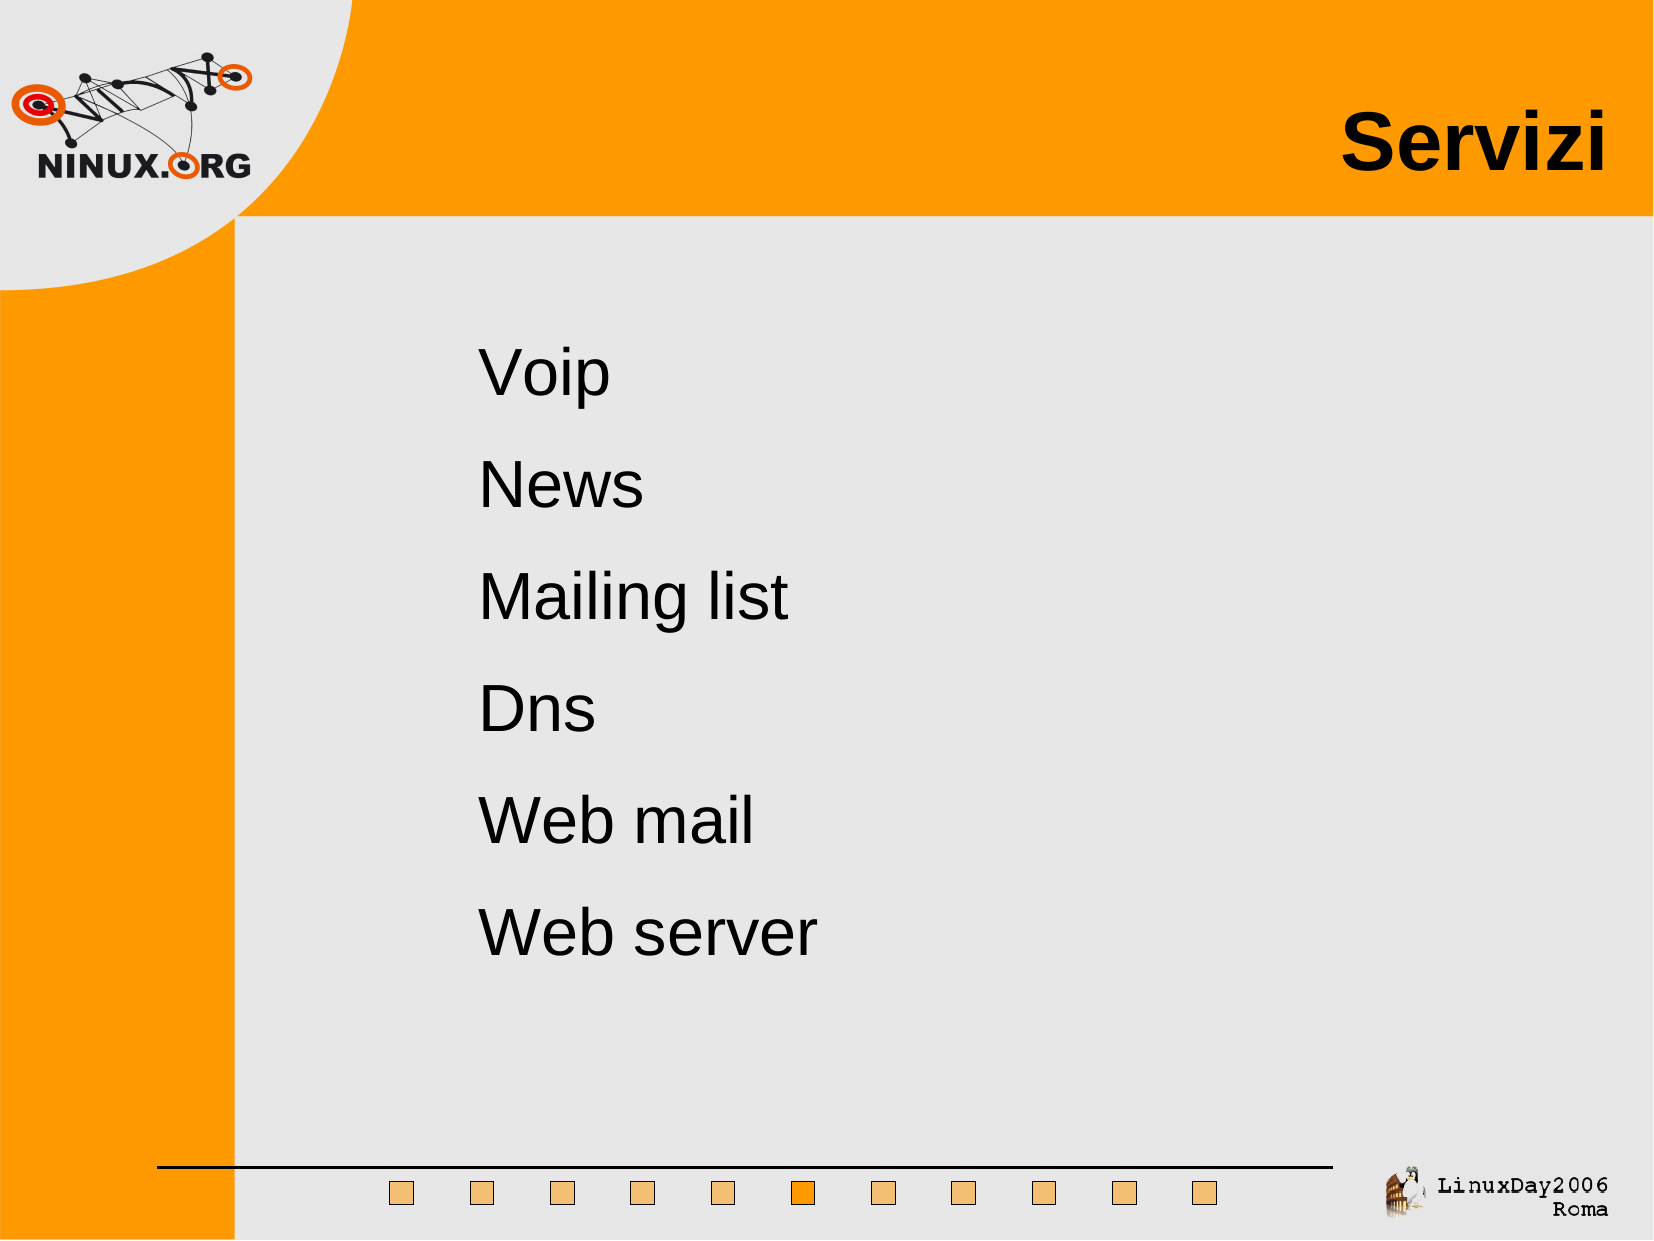

Servizi
Voip
News
Mailing list
Dns
Web mail
Web server